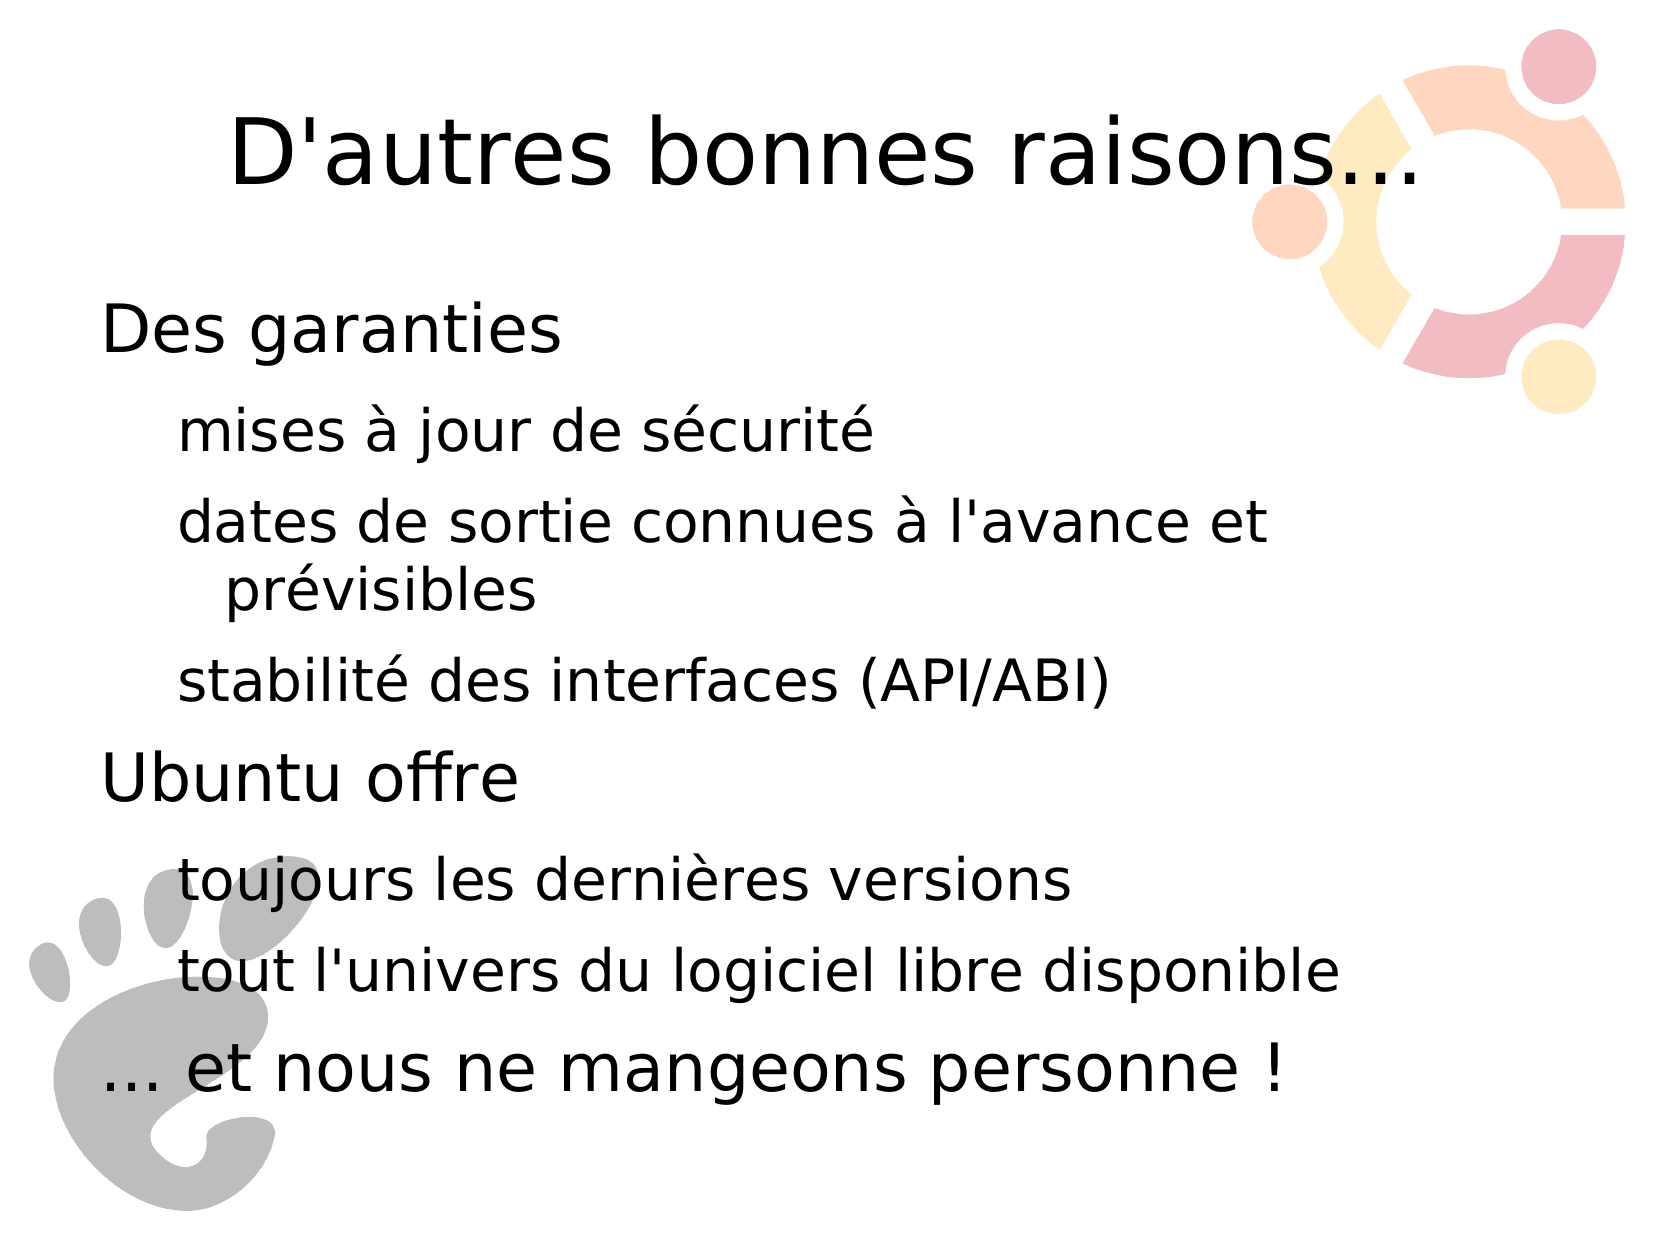

# D'autres bonnes raisons...
Des garanties
mises à jour de sécurité
dates de sortie connues à l'avance et prévisibles
stabilité des interfaces (API/ABI)
Ubuntu offre
toujours les dernières versions
tout l'univers du logiciel libre disponible
... et nous ne mangeons personne !